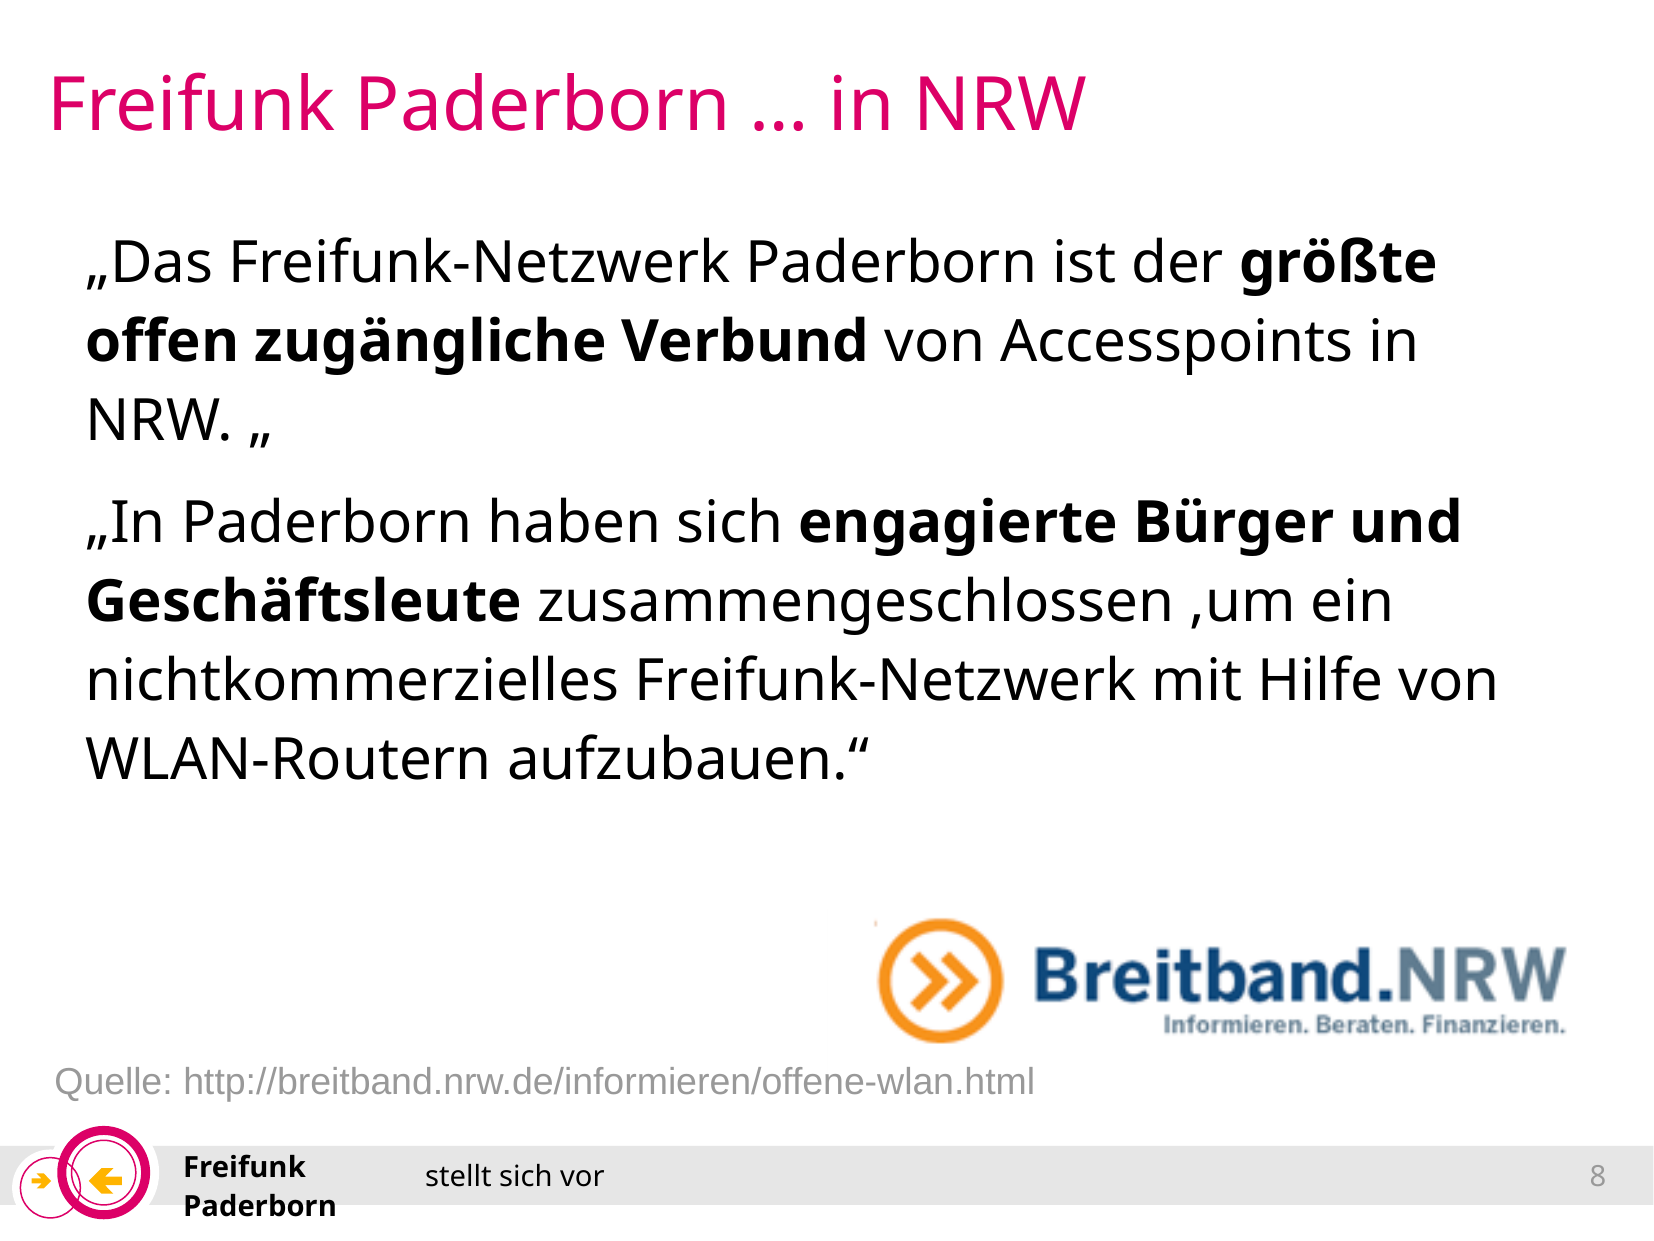

# Freifunk Paderborn … in NRW
„Das Freifunk-Netzwerk Paderborn ist der größte offen zugängliche Verbund von Accesspoints in NRW. „
„In Paderborn haben sich engagierte Bürger und Geschäftsleute zusammengeschlossen ,um ein nichtkommerzielles Freifunk-Netzwerk mit Hilfe von WLAN-Routern aufzubauen.“
Quelle: http://breitband.nrw.de/informieren/offene-wlan.html
stellt sich vor
8